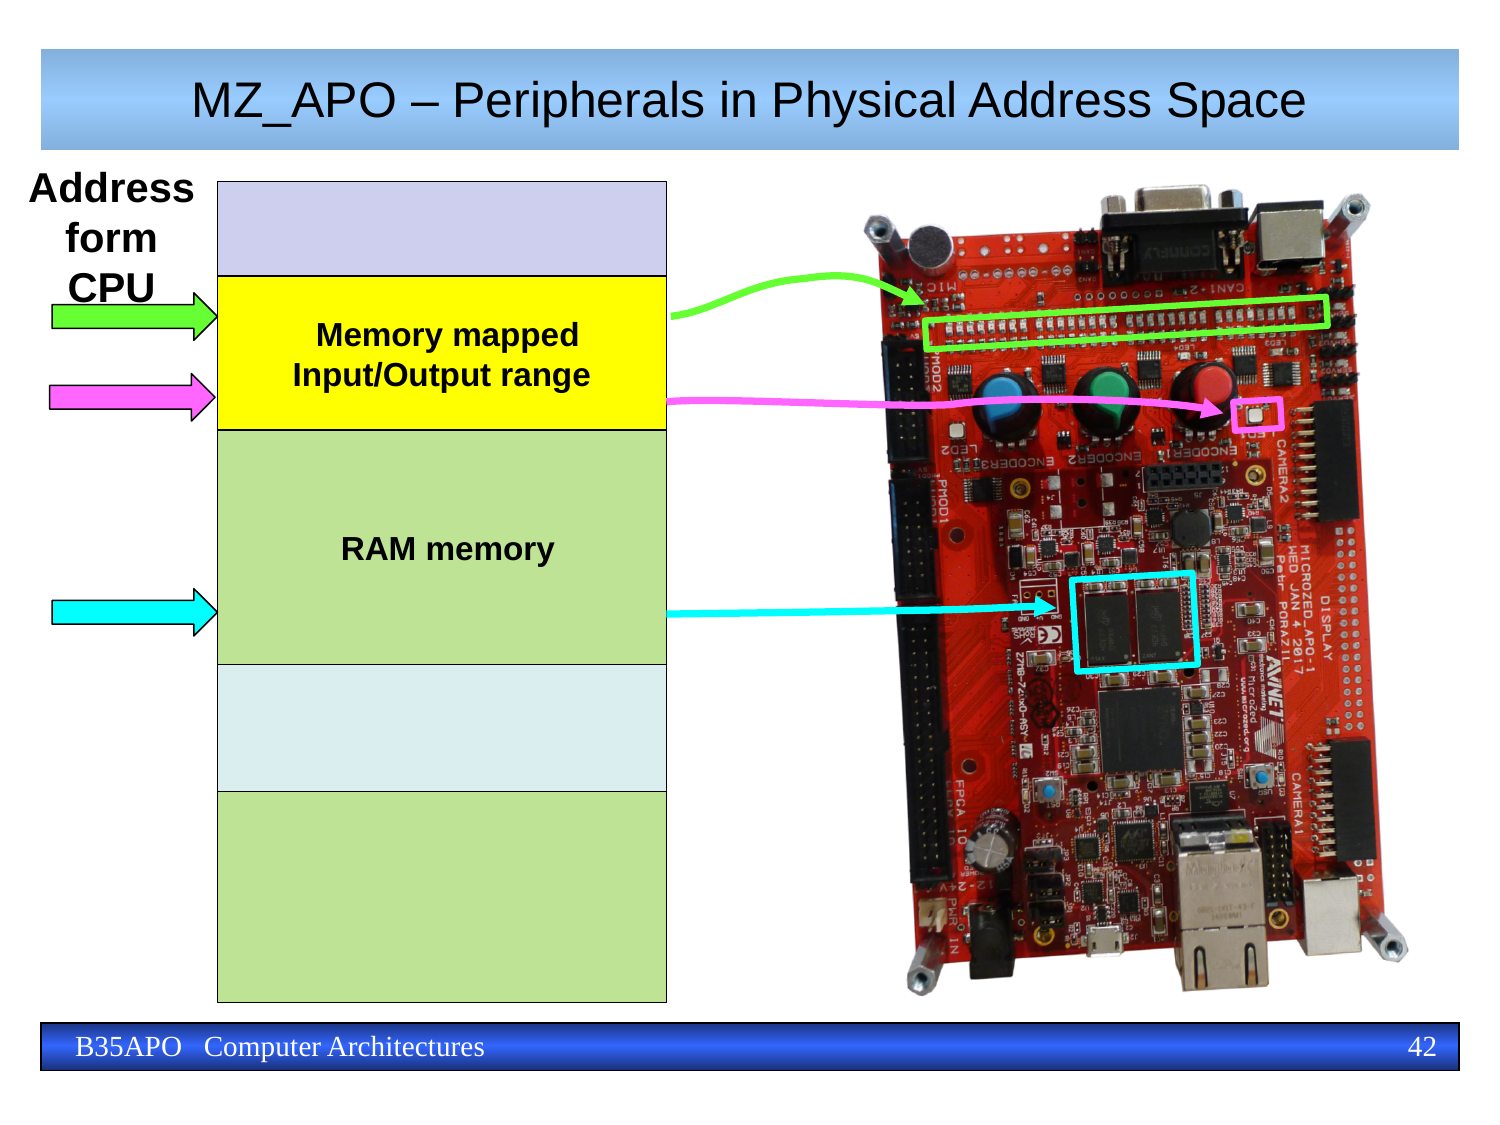

# MZ_APO – Peripherals in Physical Address Space
Address form CPU
Memory mapped Input/Output range
RAM memory
B35APO Computer Architectures
42